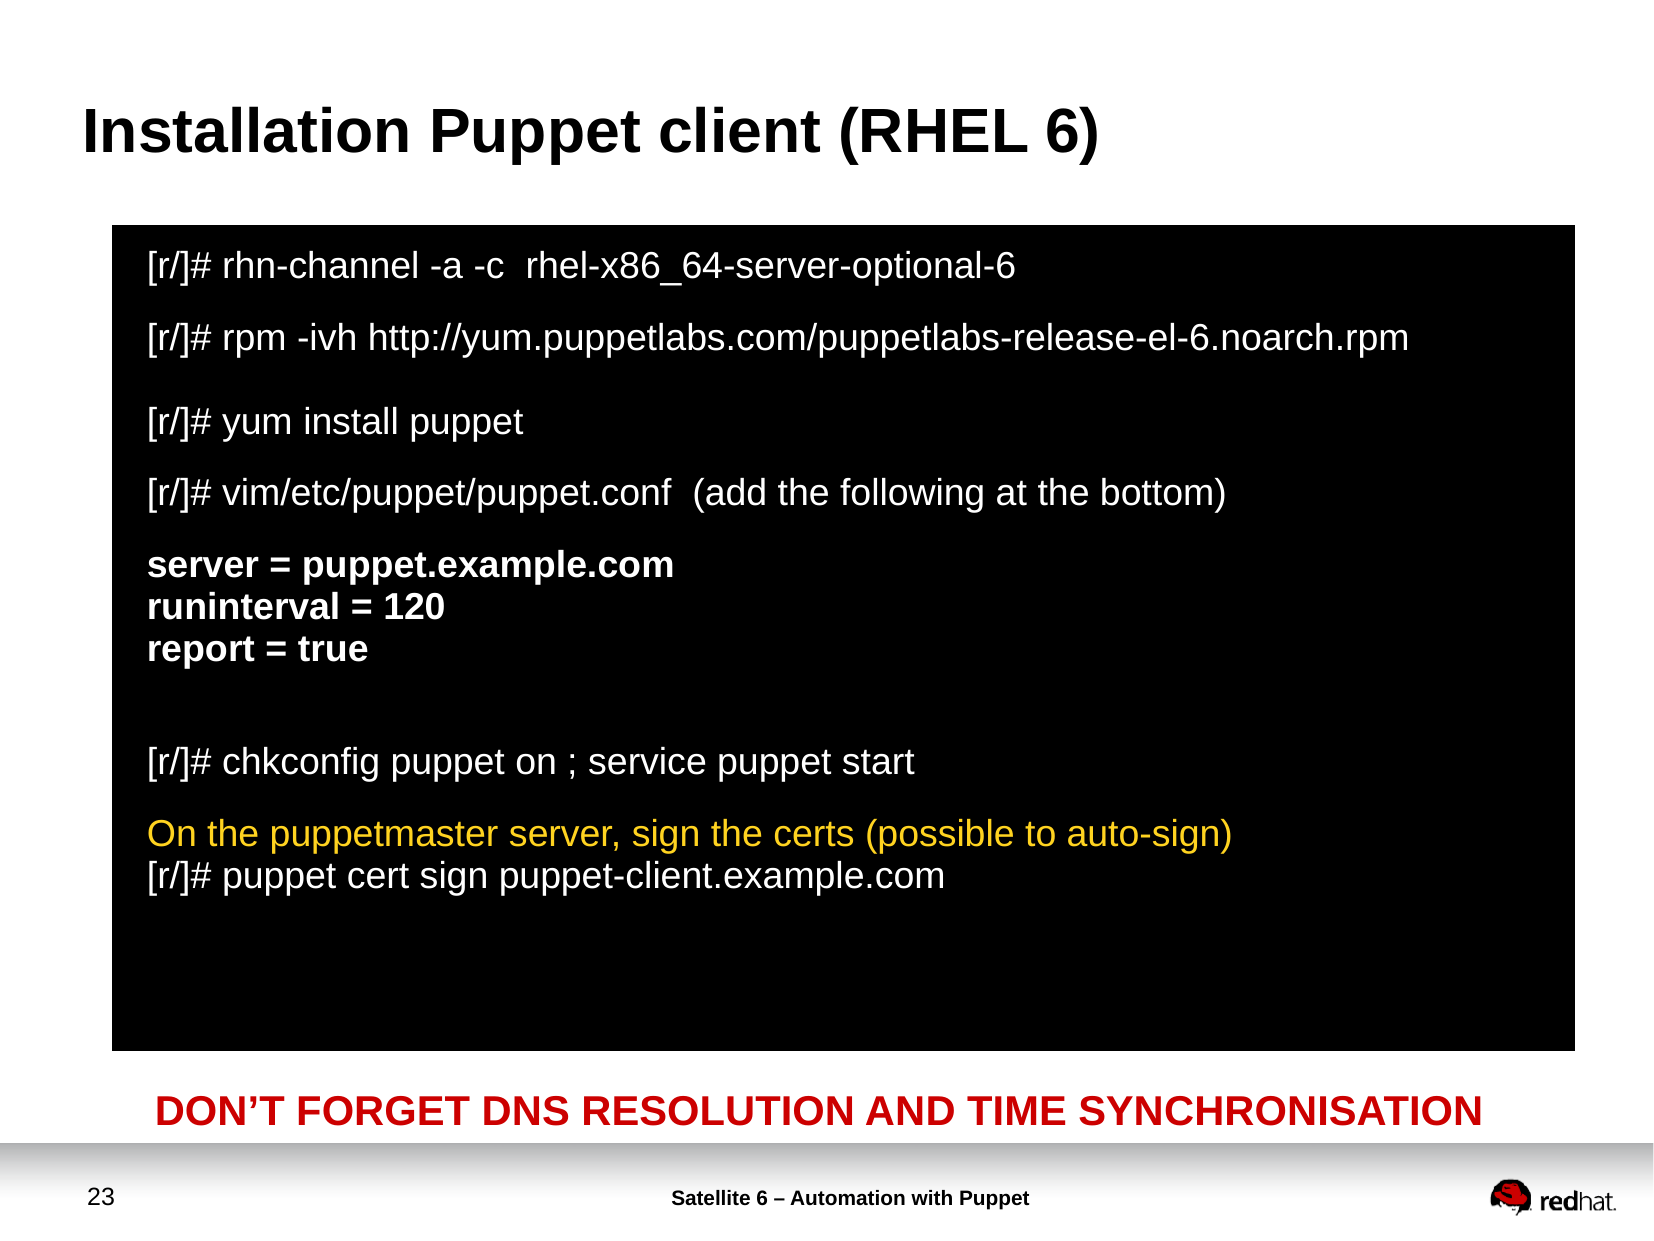

# Installation Puppet client (RHEL 6)
[r/]# rhn-channel -a -c rhel-x86_64-server-optional-6
[r/]# rpm -ivh http://yum.puppetlabs.com/puppetlabs-release-el-6.noarch.rpm
[r/]# yum install puppet
[r/]# vim/etc/puppet/puppet.conf (add the following at the bottom)
server = puppet.example.com
runinterval = 120
report = true
[r/]# chkconfig puppet on ; service puppet start
On the puppetmaster server, sign the certs (possible to auto-sign)
[r/]# puppet cert sign puppet-client.example.com
DON’T FORGET DNS RESOLUTION AND TIME SYNCHRONISATION